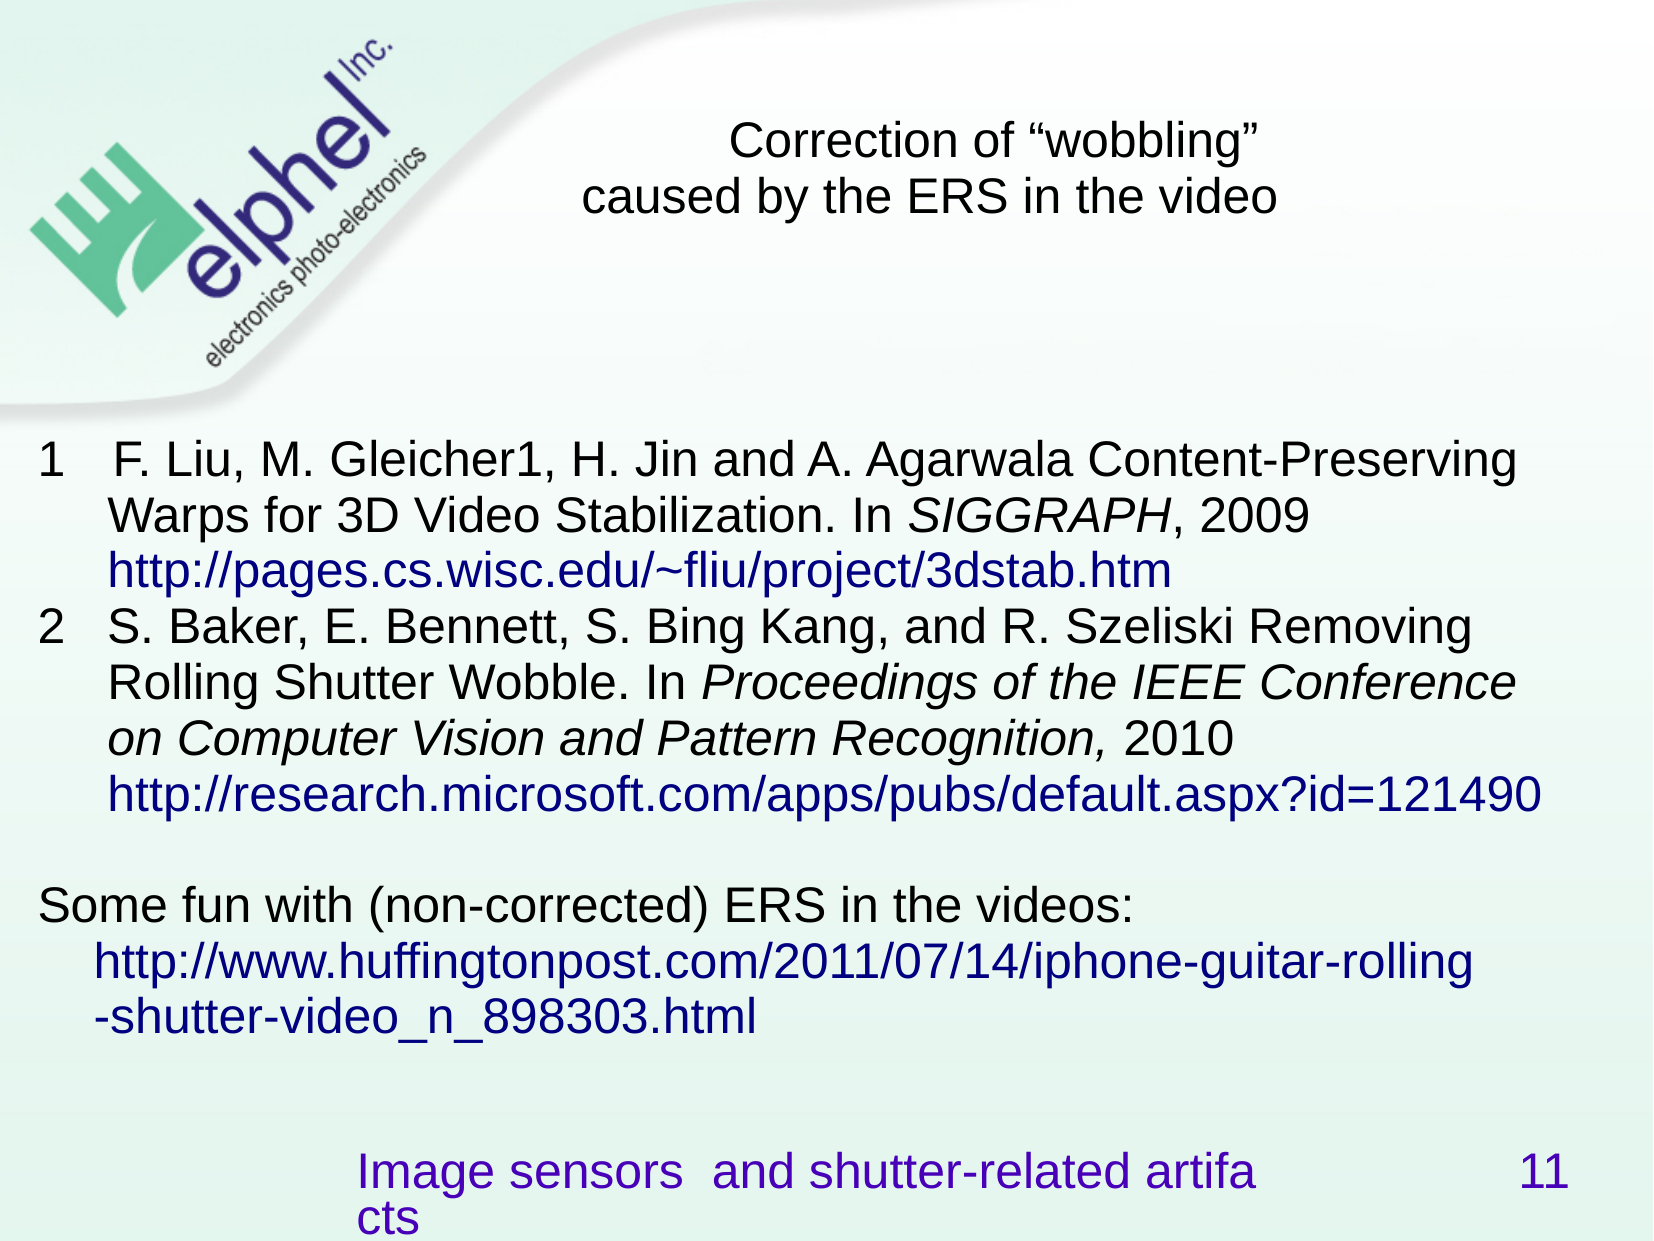

# Correction of “wobbling” caused by the ERS in the video
1	F. Liu, M. Gleicher1, H. Jin and A. Agarwala Content-Preserving
 Warps for 3D Video Stabilization. In SIGGRAPH, 2009
 http://pages.cs.wisc.edu/~fliu/project/3dstab.htm
2 S. Baker, E. Bennett, S. Bing Kang, and R. Szeliski Removing
 Rolling Shutter Wobble. In Proceedings of the IEEE Conference
 on Computer Vision and Pattern Recognition, 2010
 http://research.microsoft.com/apps/pubs/default.aspx?id=121490
Some fun with (non-corrected) ERS in the videos:
 http://www.huffingtonpost.com/2011/07/14/iphone-guitar-rolling
 -shutter-video_n_898303.html
Image sensors and shutter-related artifacts
11